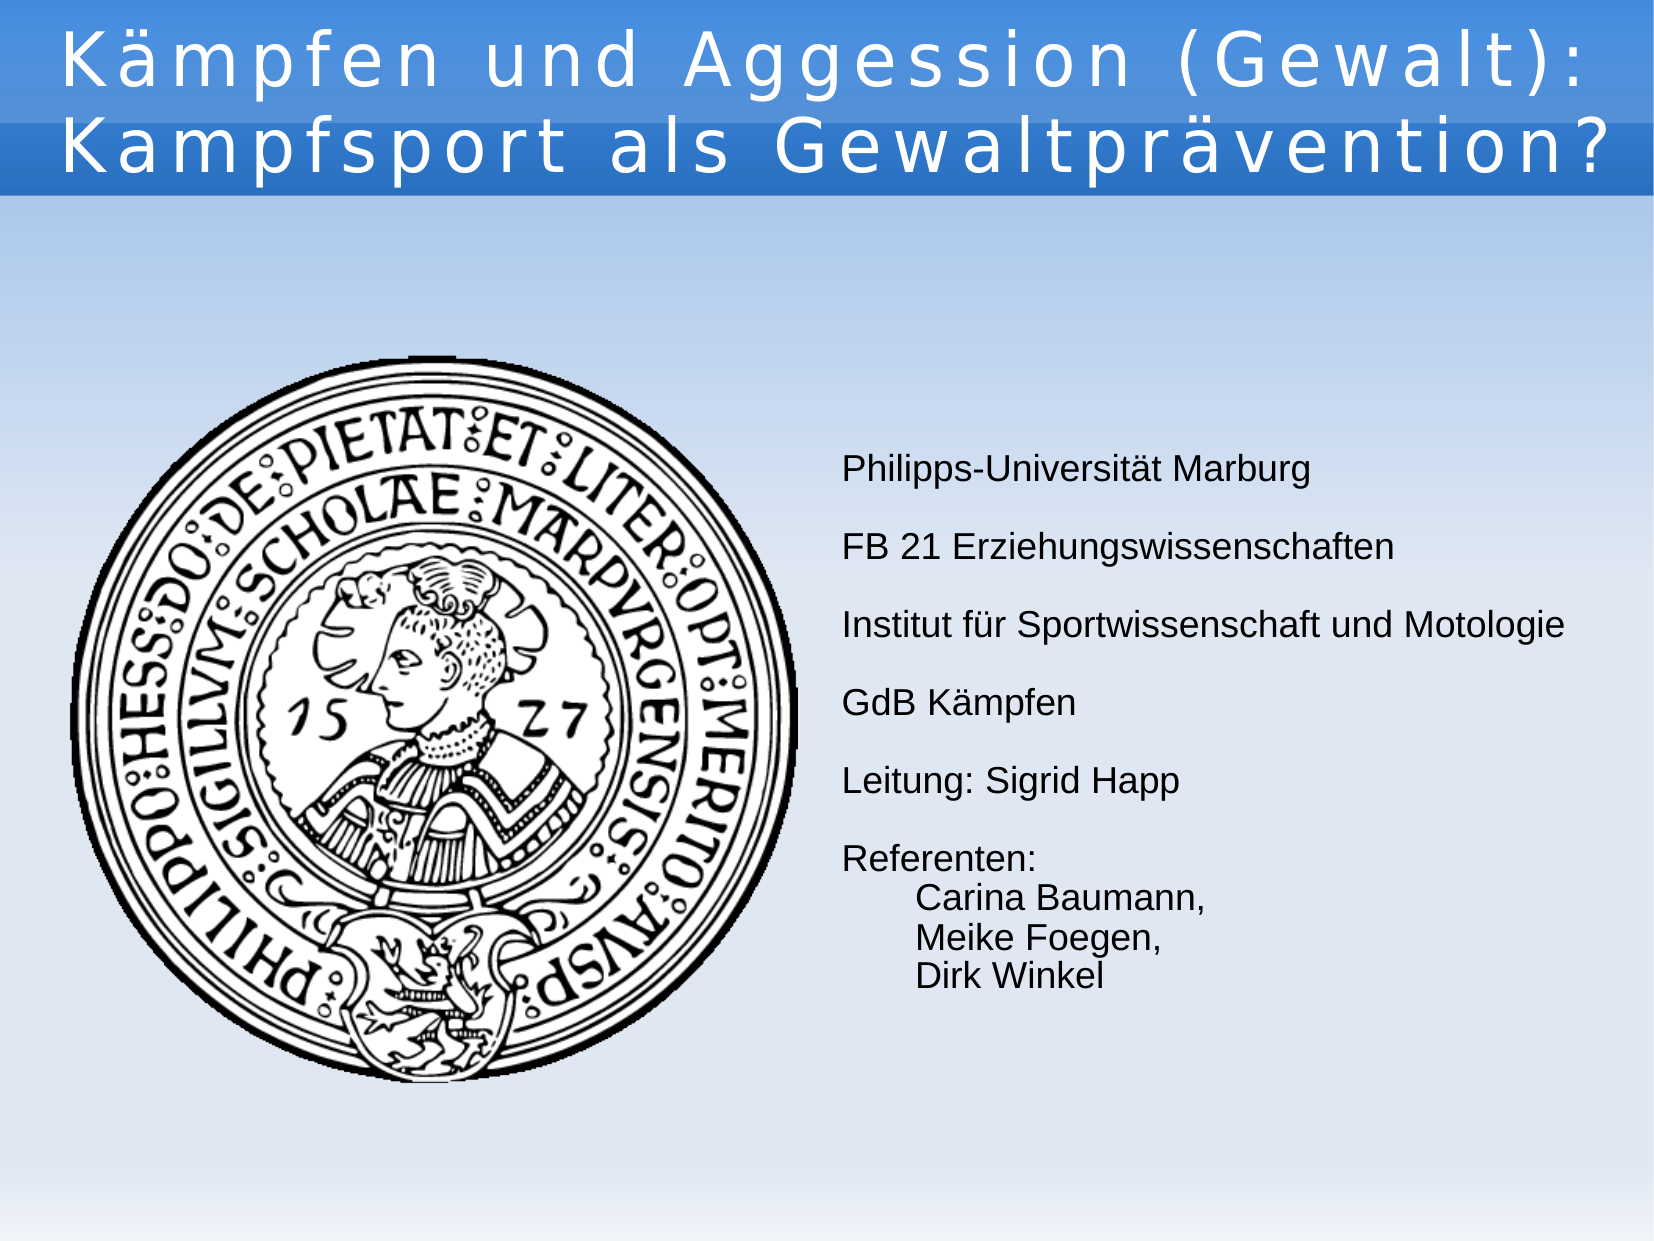

# Kämpfen und Aggession (Gewalt): Kampfsport als Gewaltprävention?
Philipps-Universität Marburg
FB 21 Erziehungswissenschaften
Institut für Sportwissenschaft und Motologie
GdB Kämpfen
Leitung: Sigrid Happ
Referenten:
	Carina Baumann,
	Meike Foegen,
	Dirk Winkel